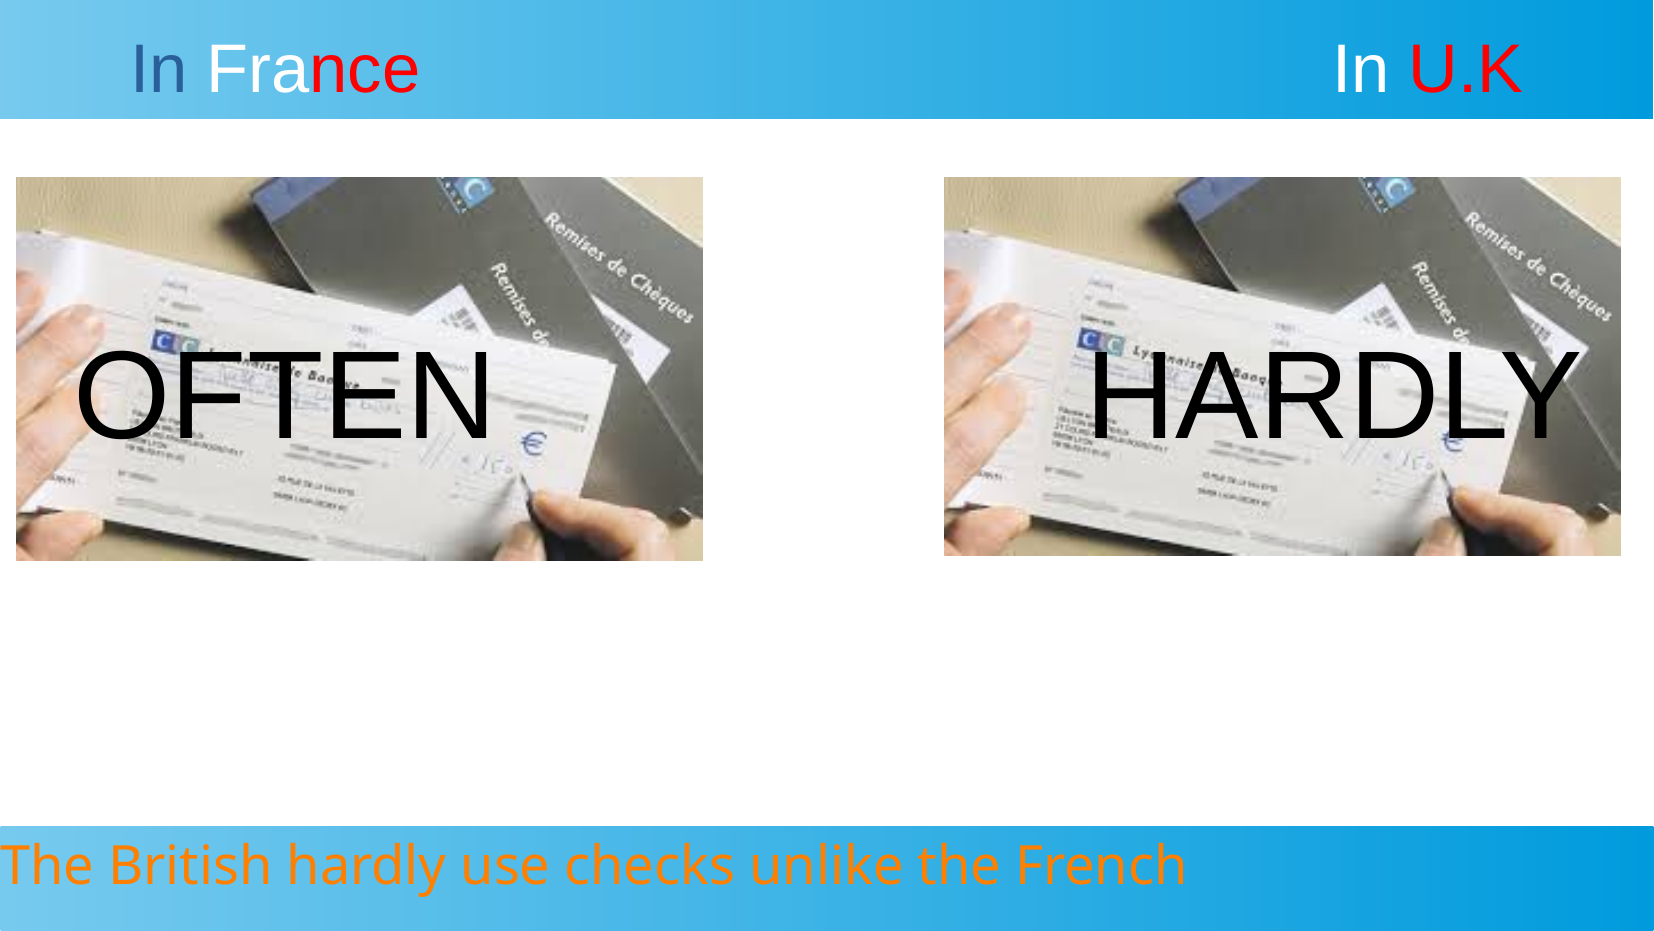

# In France In U.K
OFTEN HARDLY
The British hardly use checks unlike the French